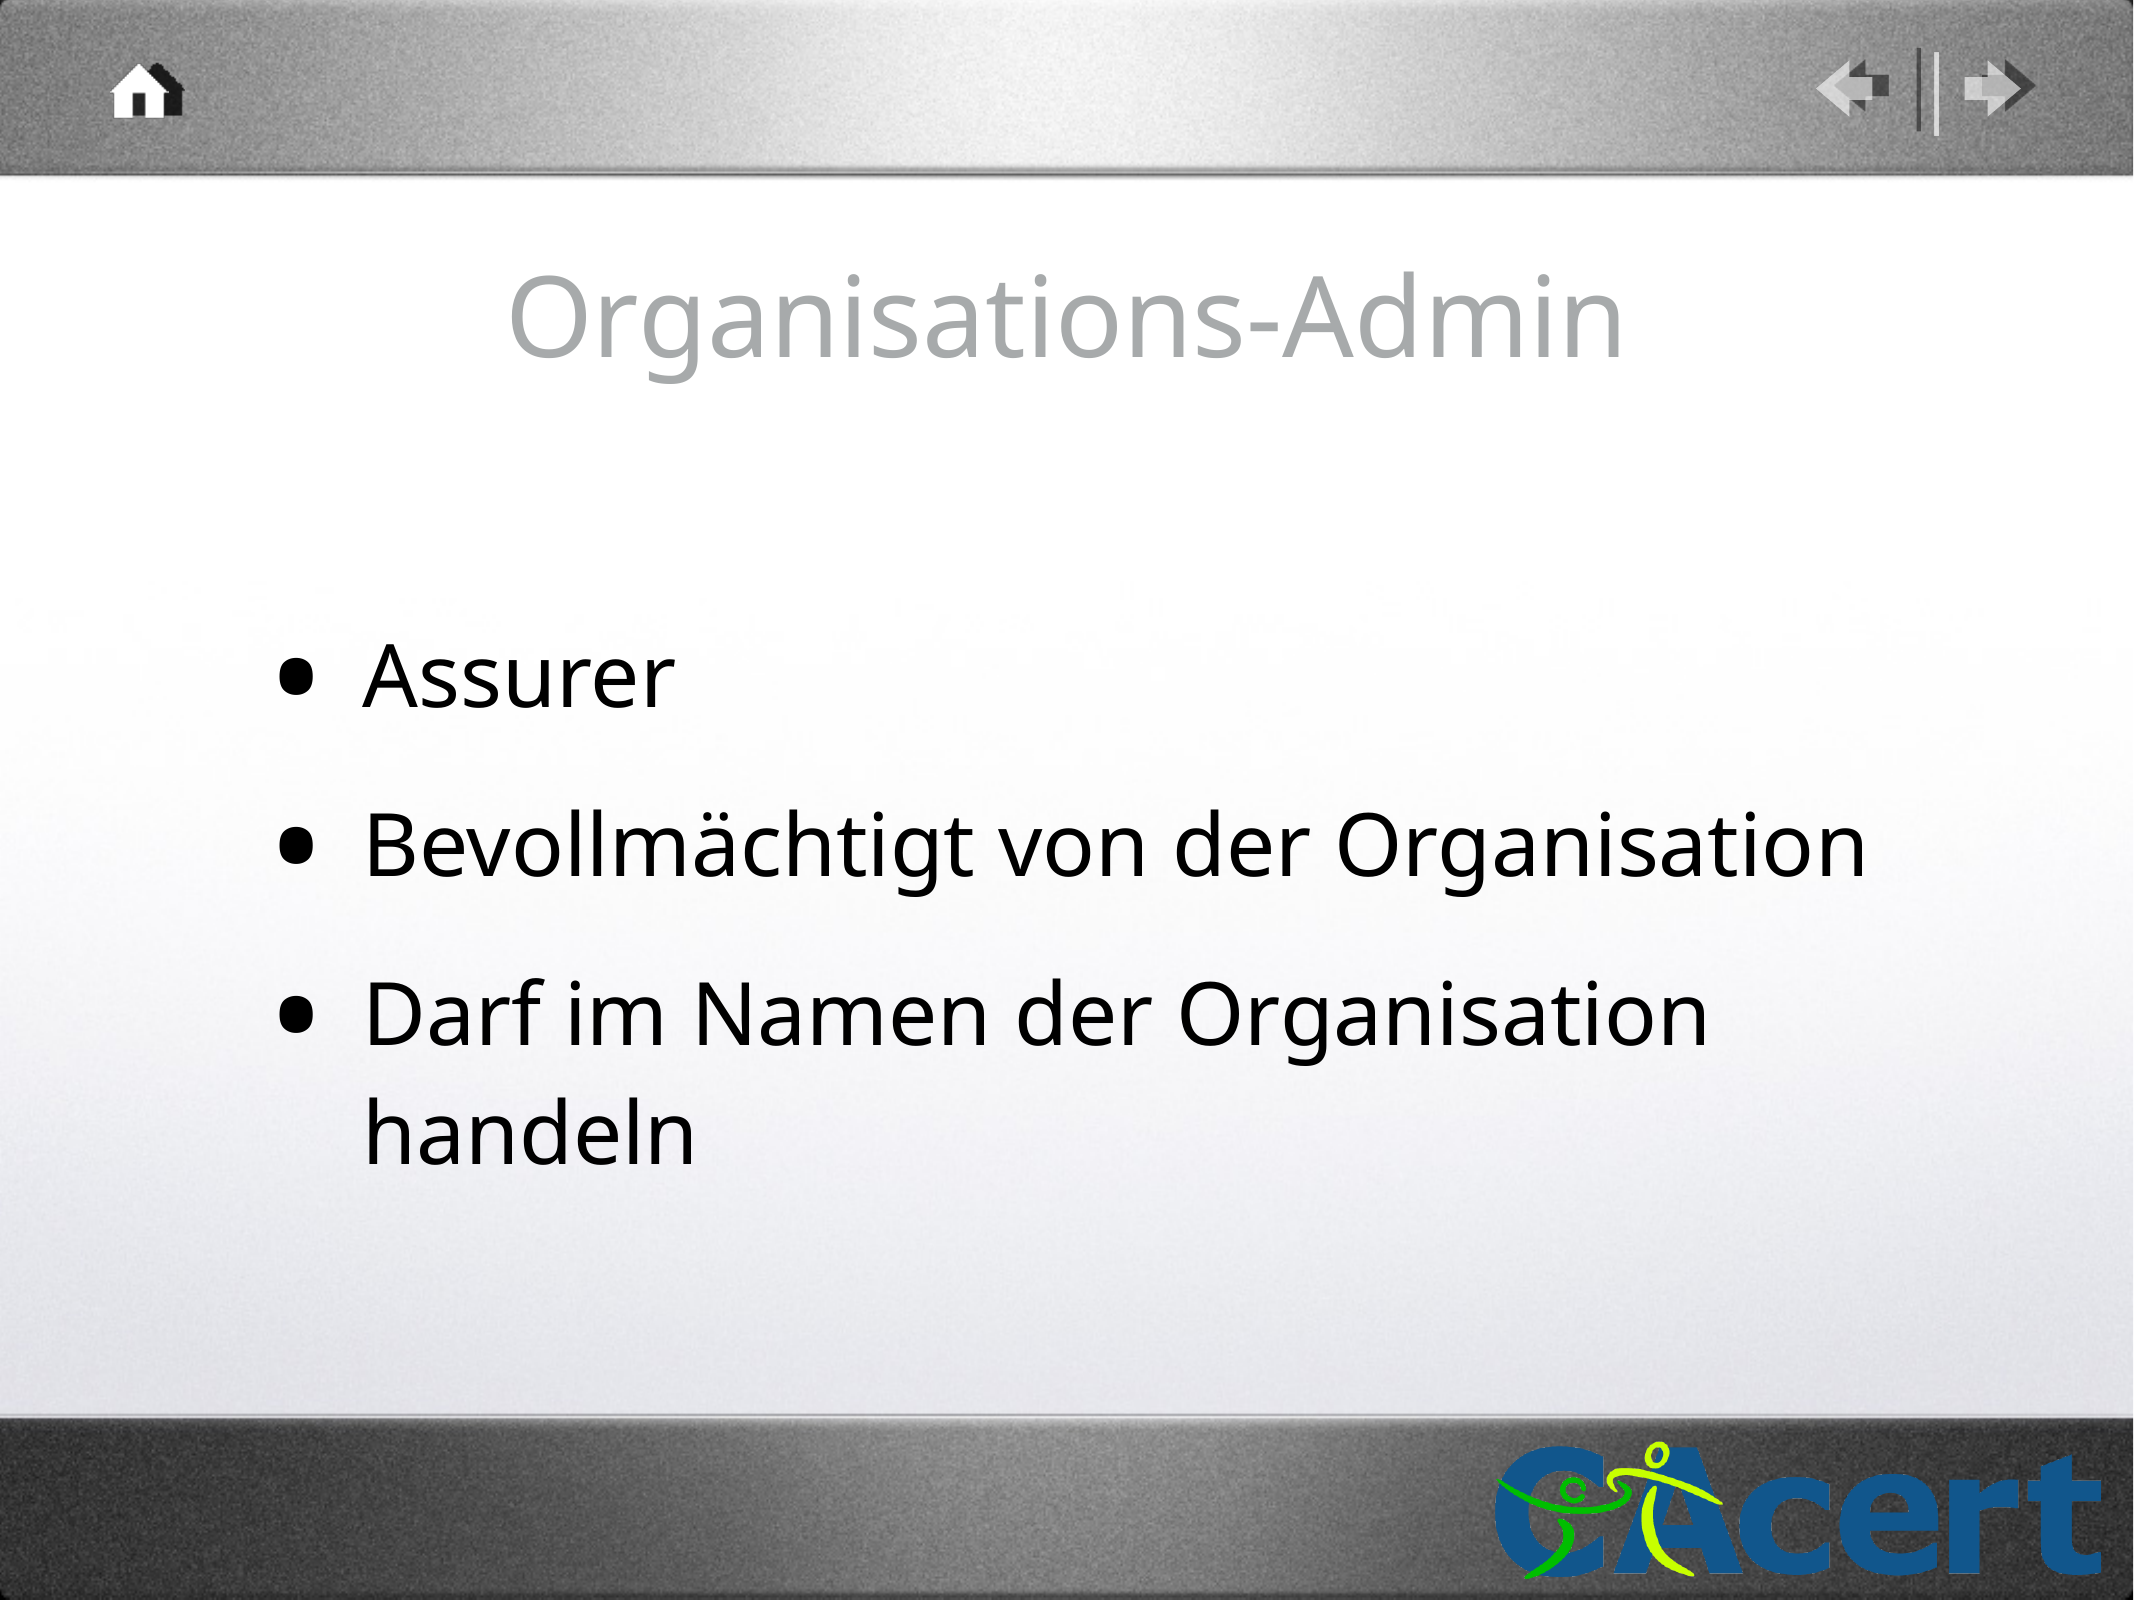

# Organisations-Admin
Assurer
Bevollmächtigt von der Organisation
Darf im Namen der Organisation handeln